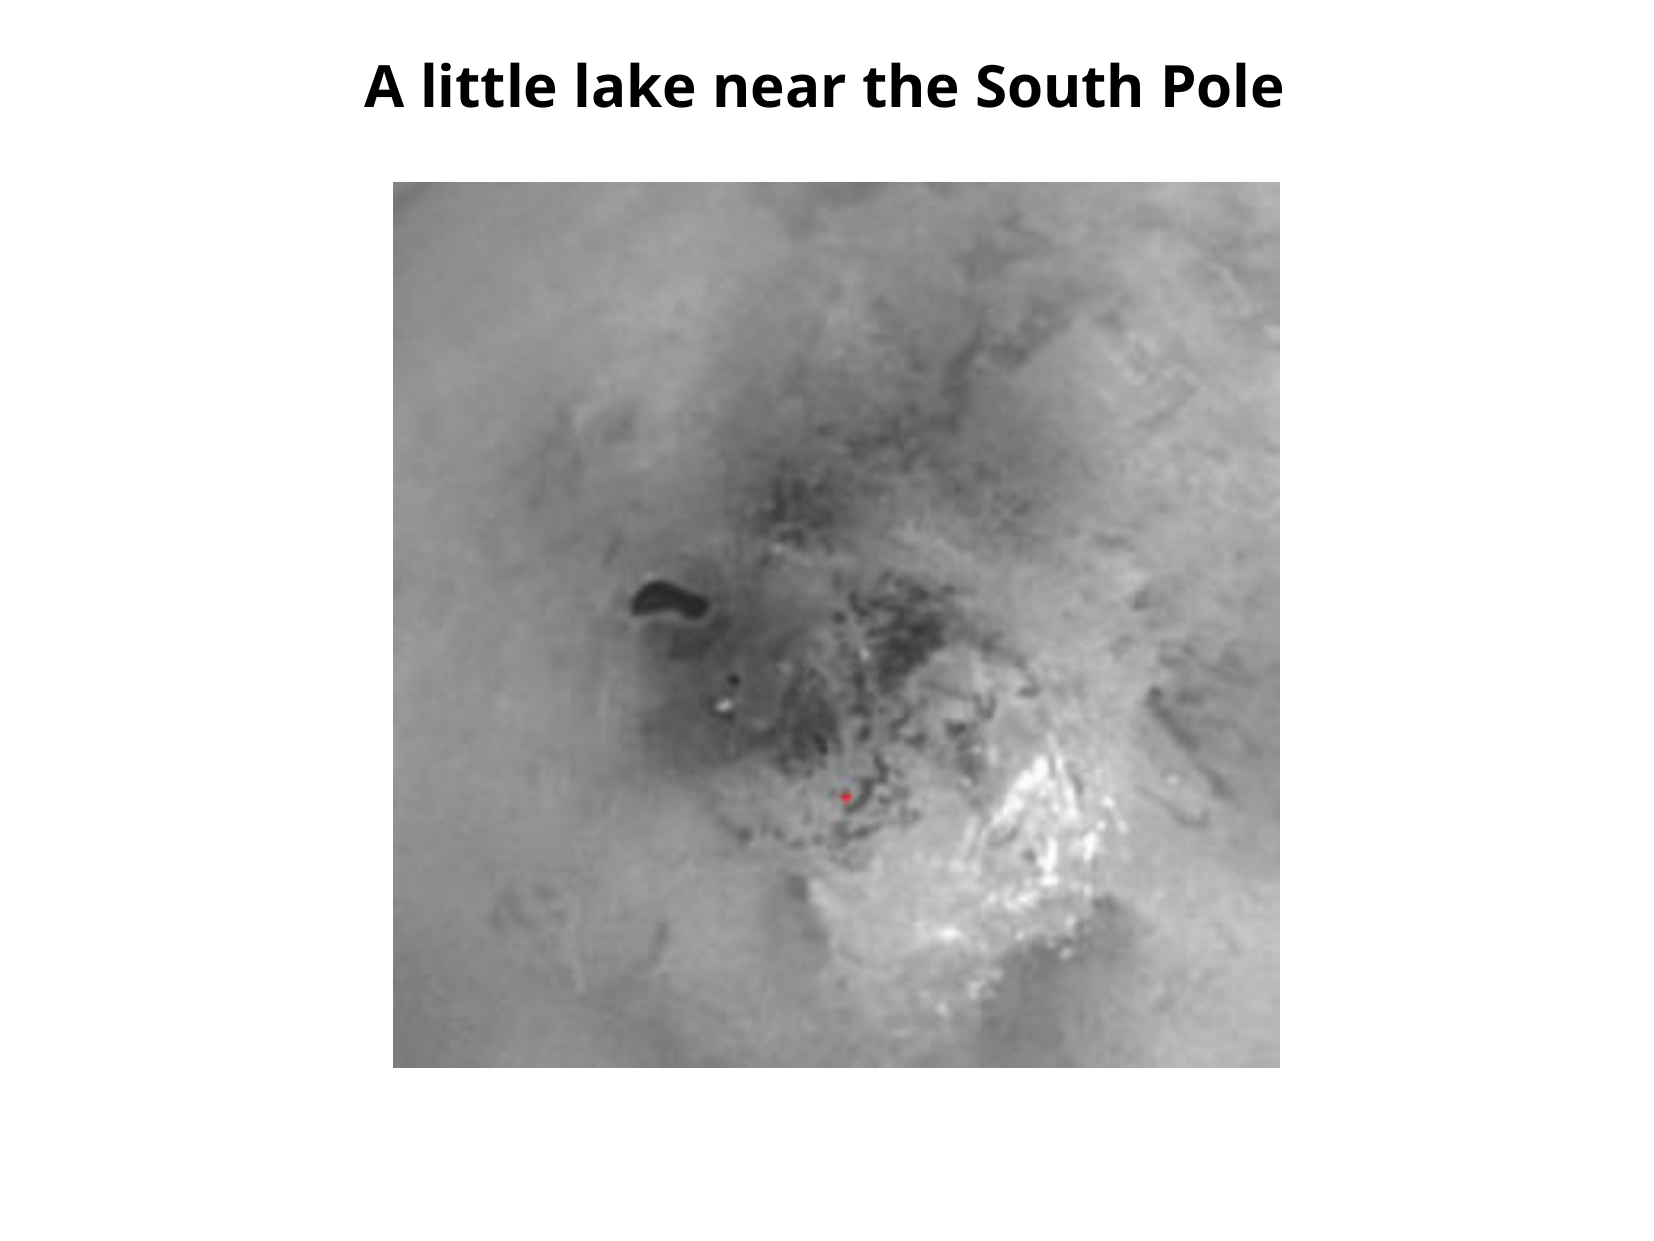

A little lake near the South Pole